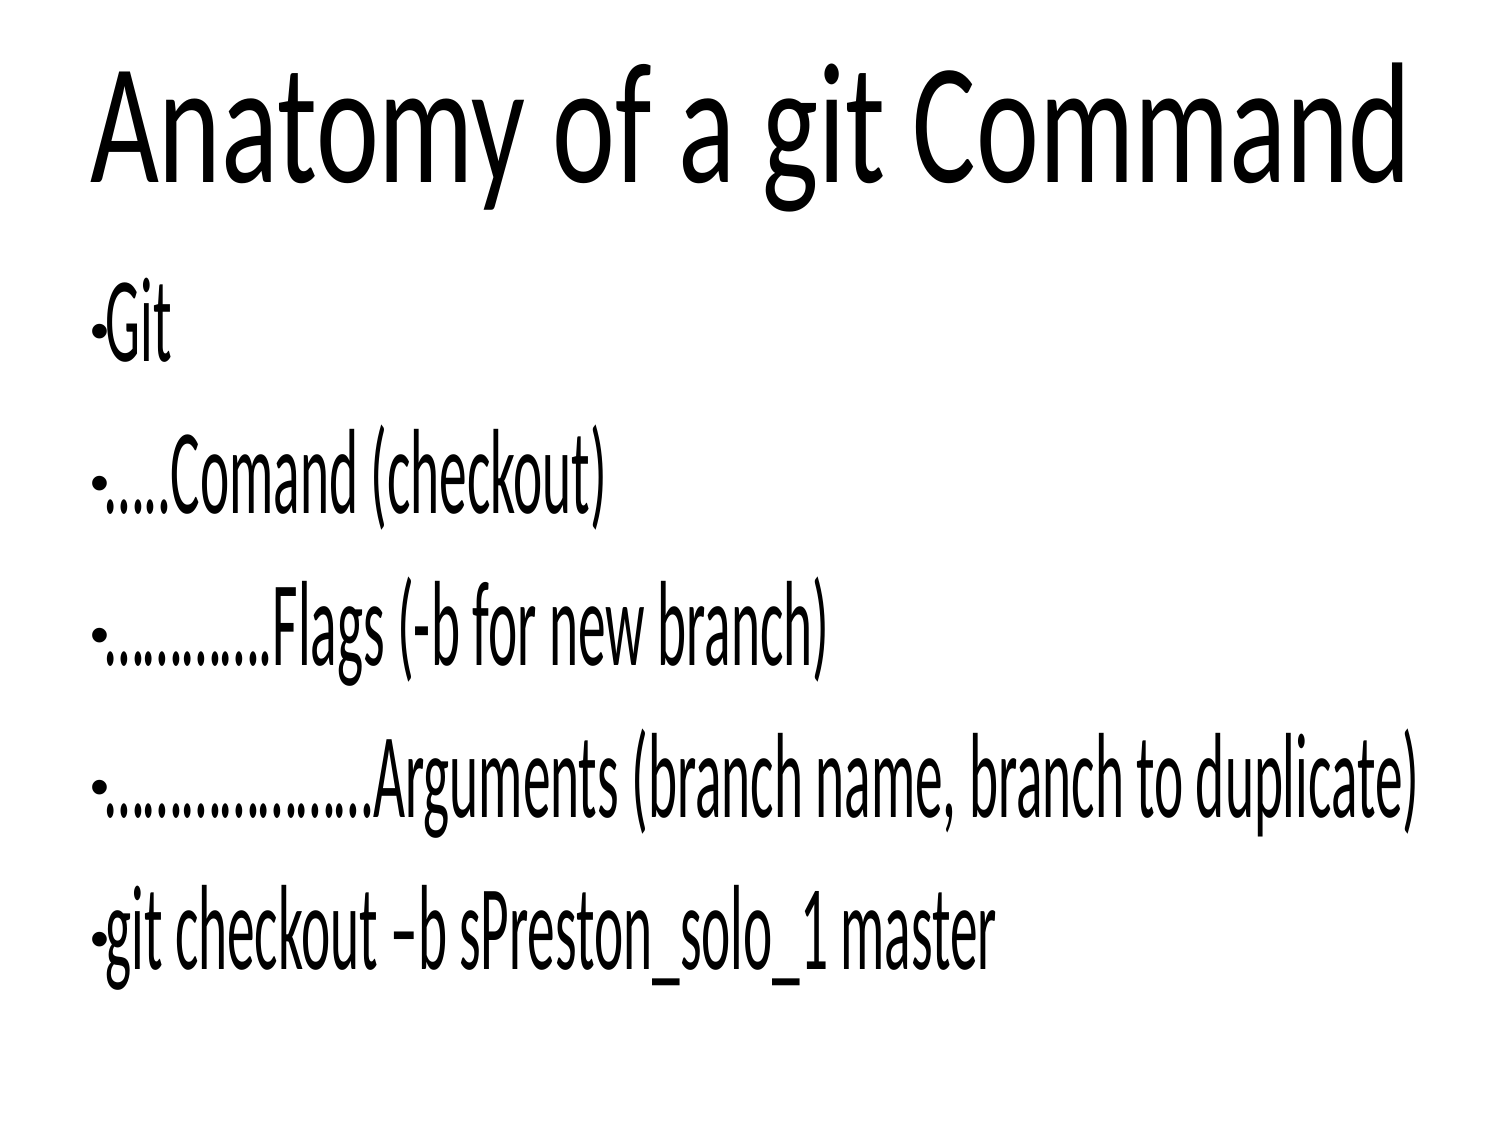

Anatomy of a git Command
Git
…..Comand (checkout)
………….Flags (-b for new branch)
…………………Arguments (branch name, branch to duplicate)
git checkout –b sPreston_solo_1 master